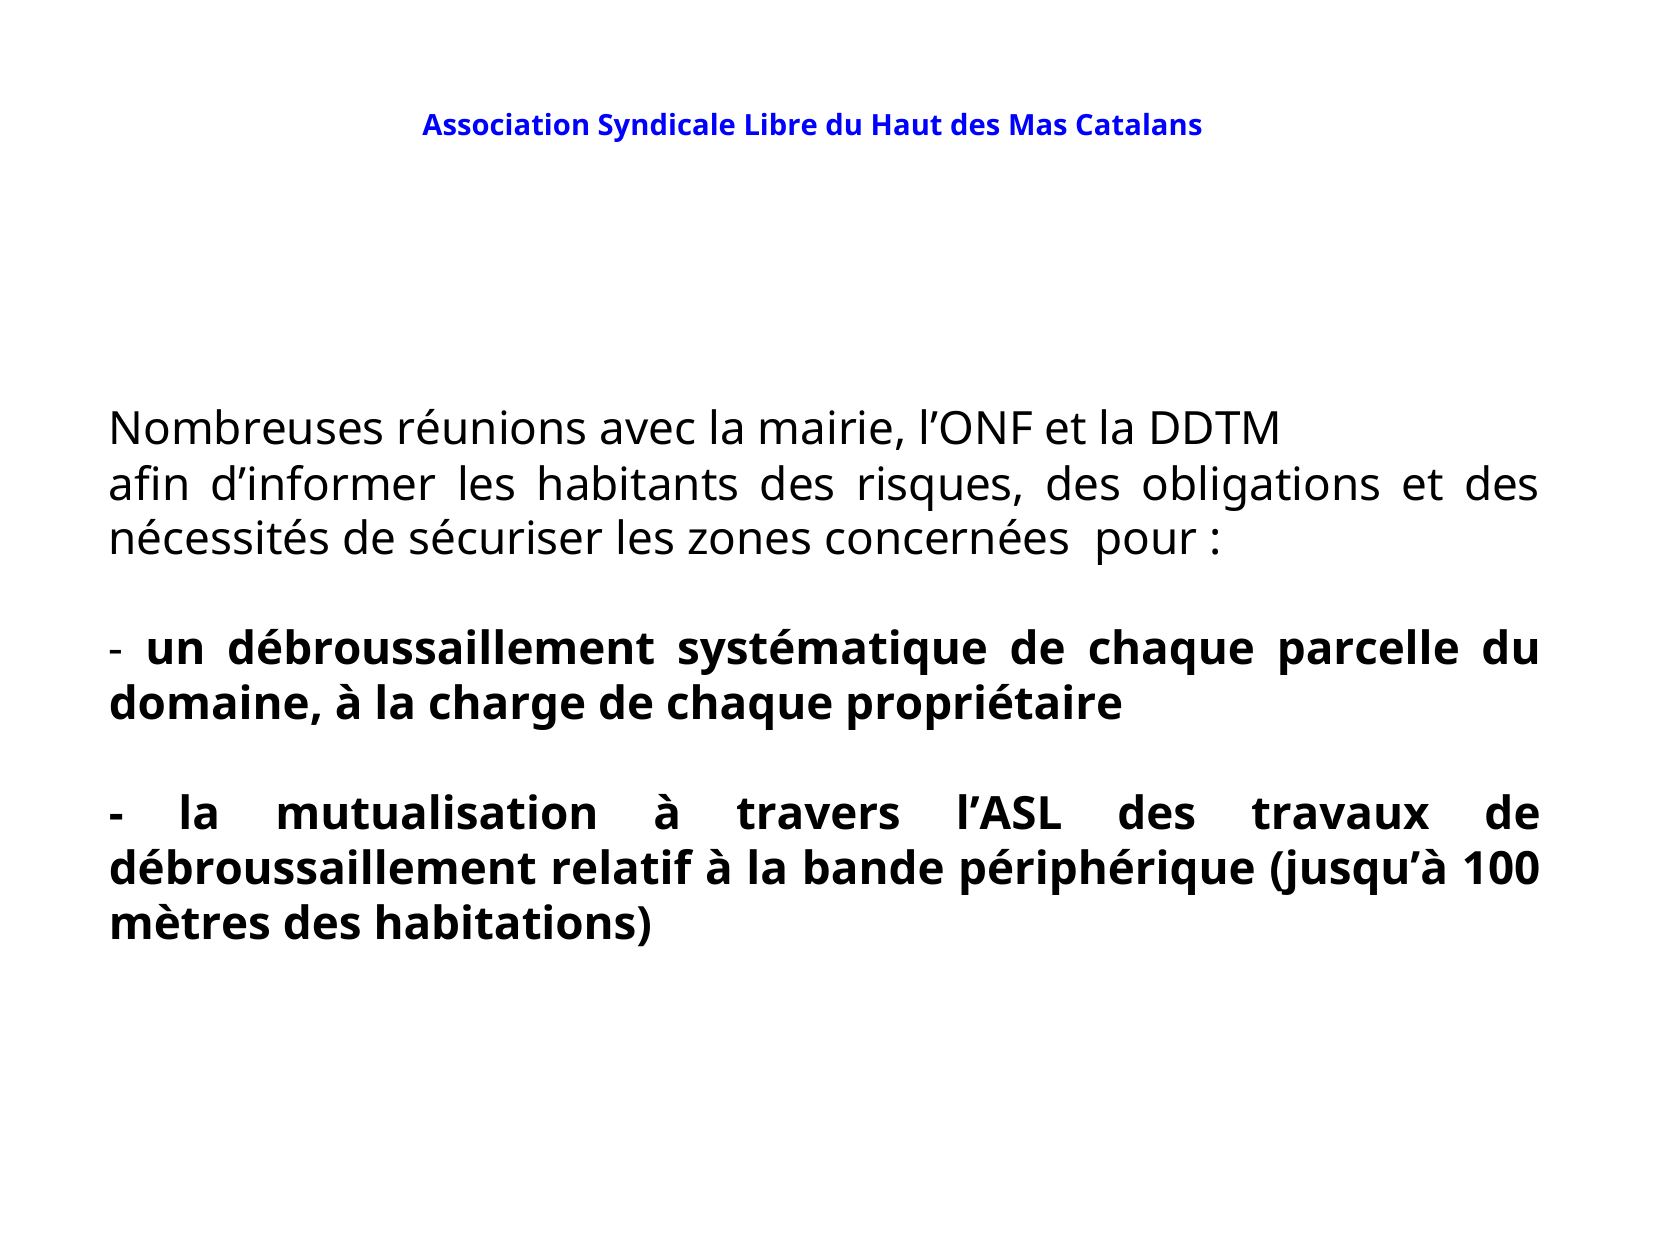

# Association Syndicale Libre du Haut des Mas Catalans
Nombreuses réunions avec la mairie, l’ONF et la DDTM
afin d’informer les habitants des risques, des obligations et des nécessités de sécuriser les zones concernées pour :
- un débroussaillement systématique de chaque parcelle du domaine, à la charge de chaque propriétaire
- la mutualisation à travers l’ASL des travaux de débroussaillement relatif à la bande périphérique (jusqu’à 100 mètres des habitations)